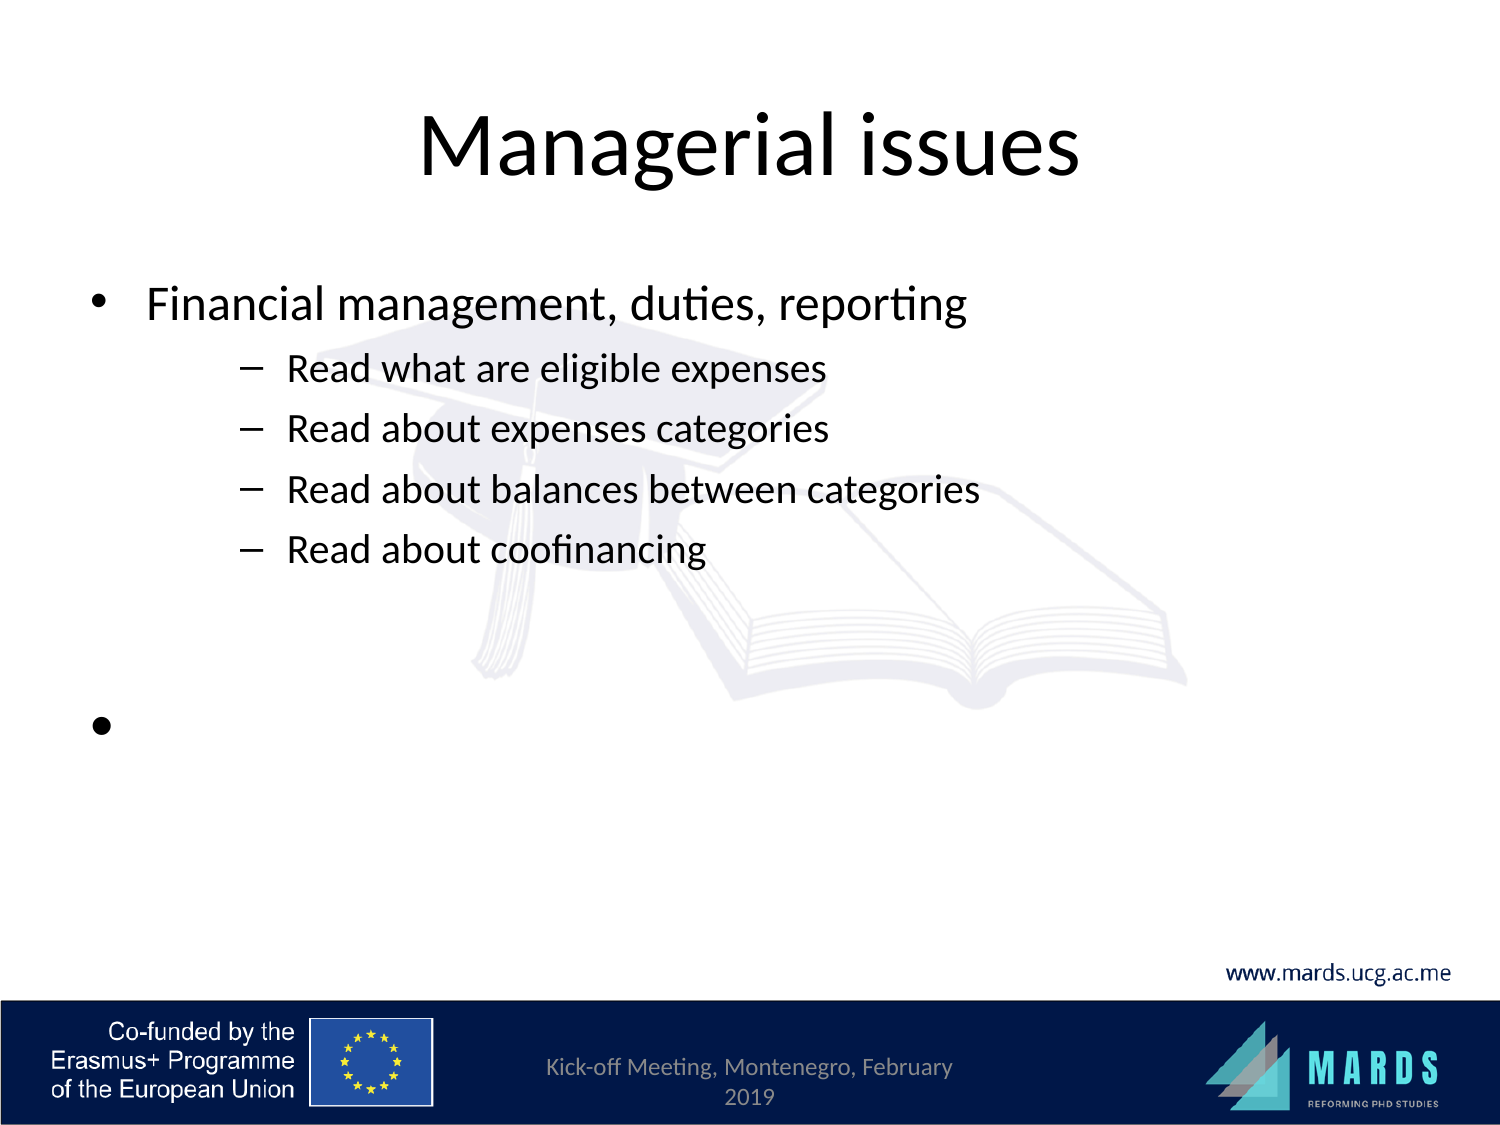

# Managerial issues
Financial management, duties, reporting
Read what are eligible expenses
Read about expenses categories
Read about balances between categories
Read about coofinancing
Kick-off Meeting, Montenegro, February 2019